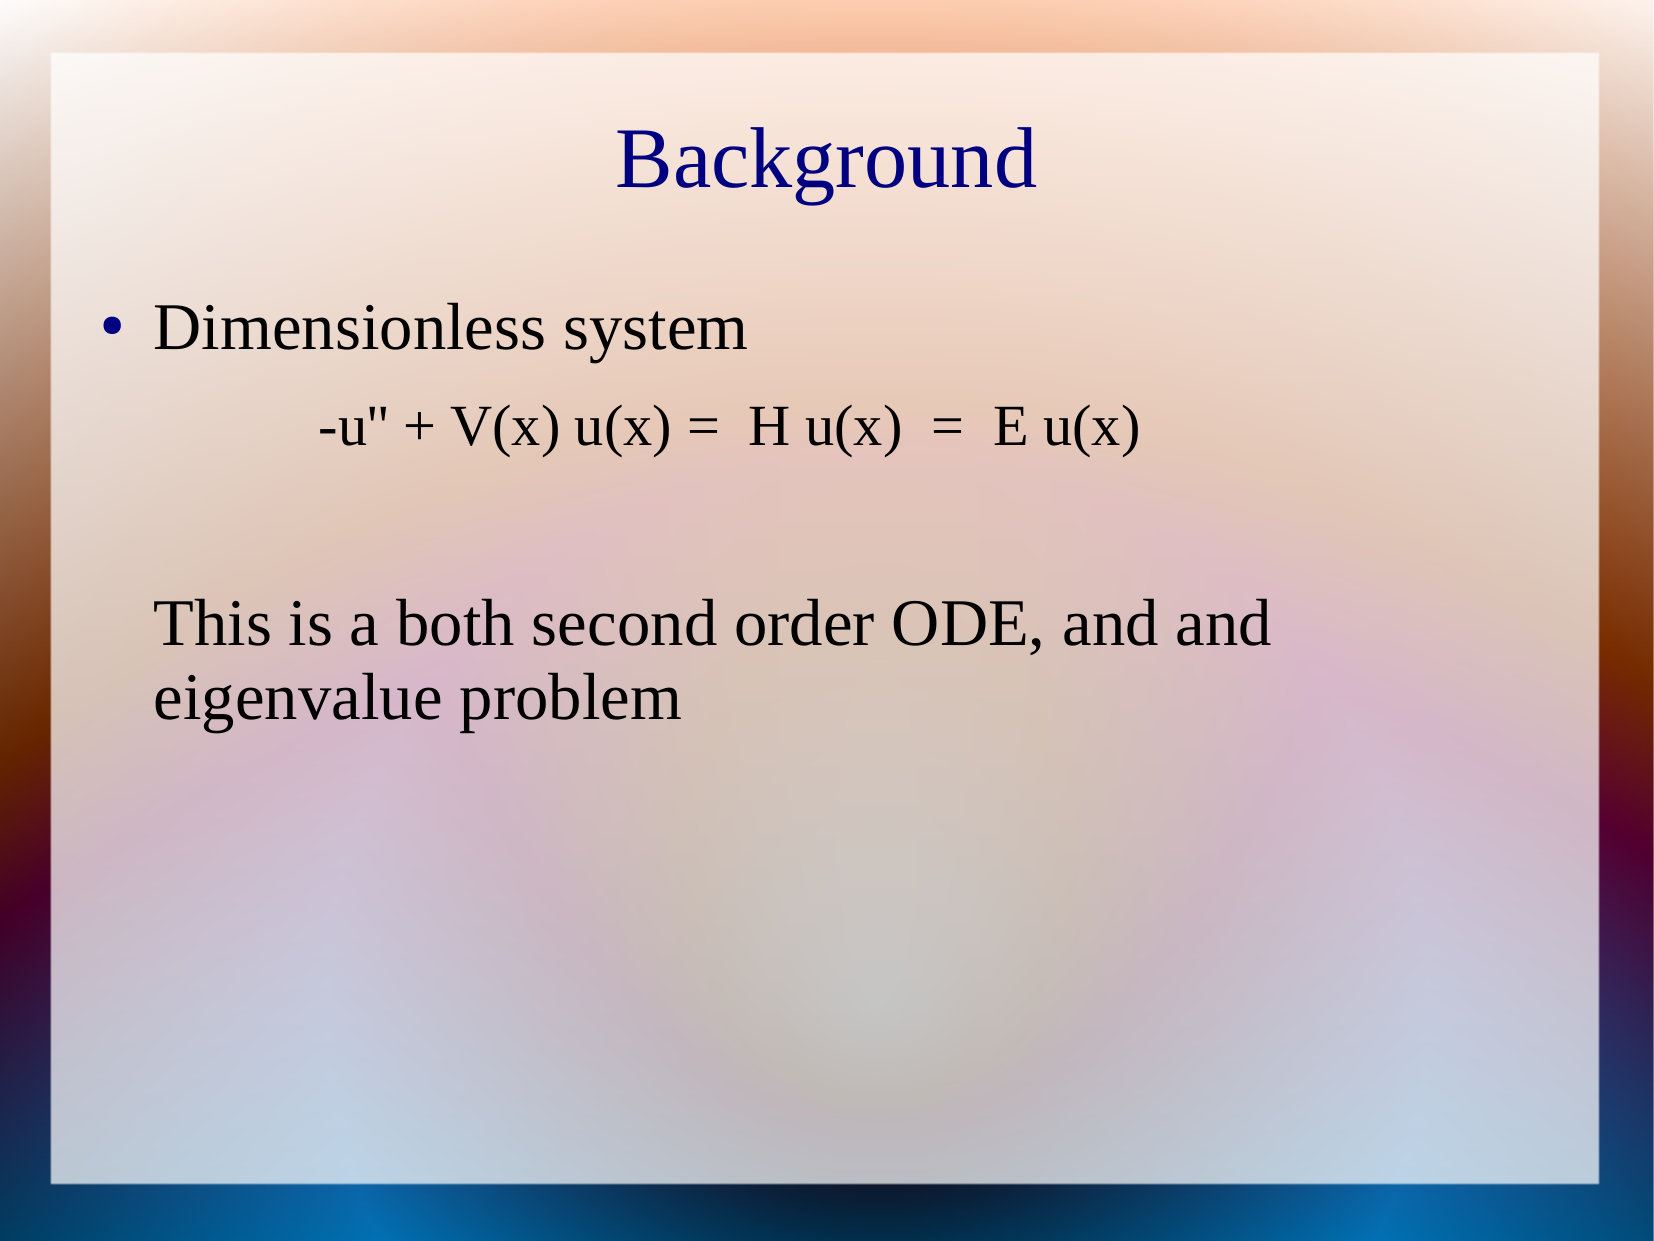

# Background
Dimensionless system
-u'' + V(x) u(x) = H u(x) = E u(x)
This is a both second order ODE, and and eigenvalue problem